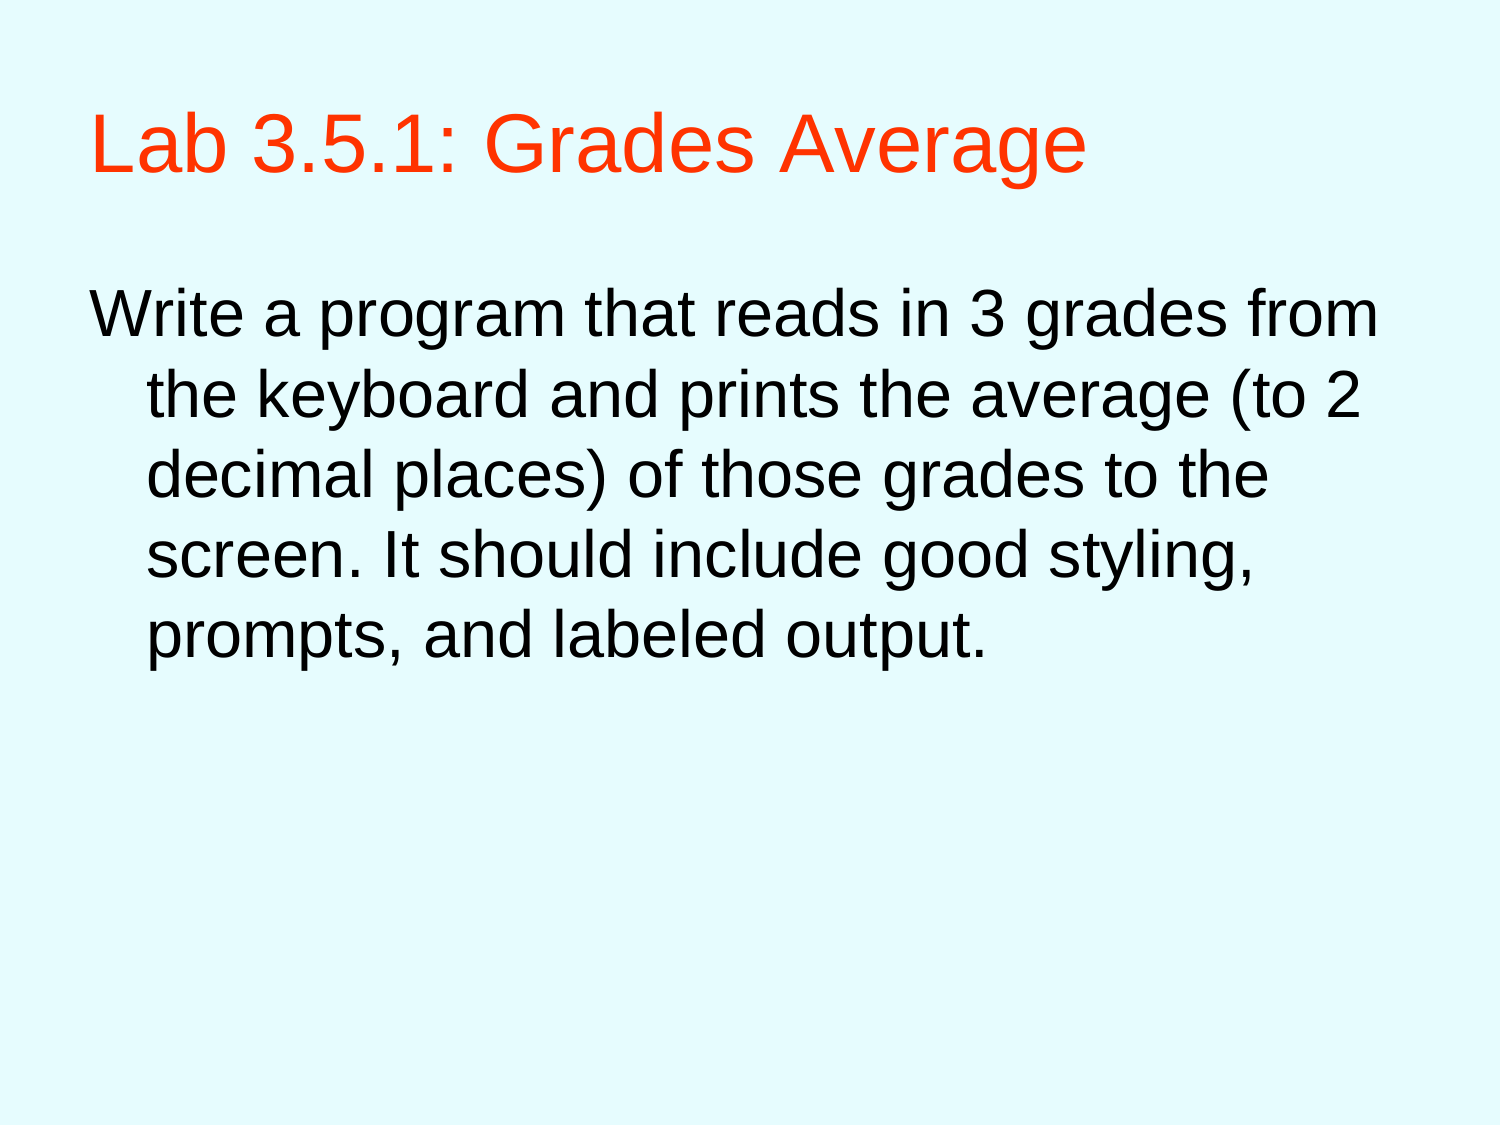

# Lab 3.5.1: Grades Average
Write a program that reads in 3 grades from the keyboard and prints the average (to 2 decimal places) of those grades to the screen. It should include good styling, prompts, and labeled output.